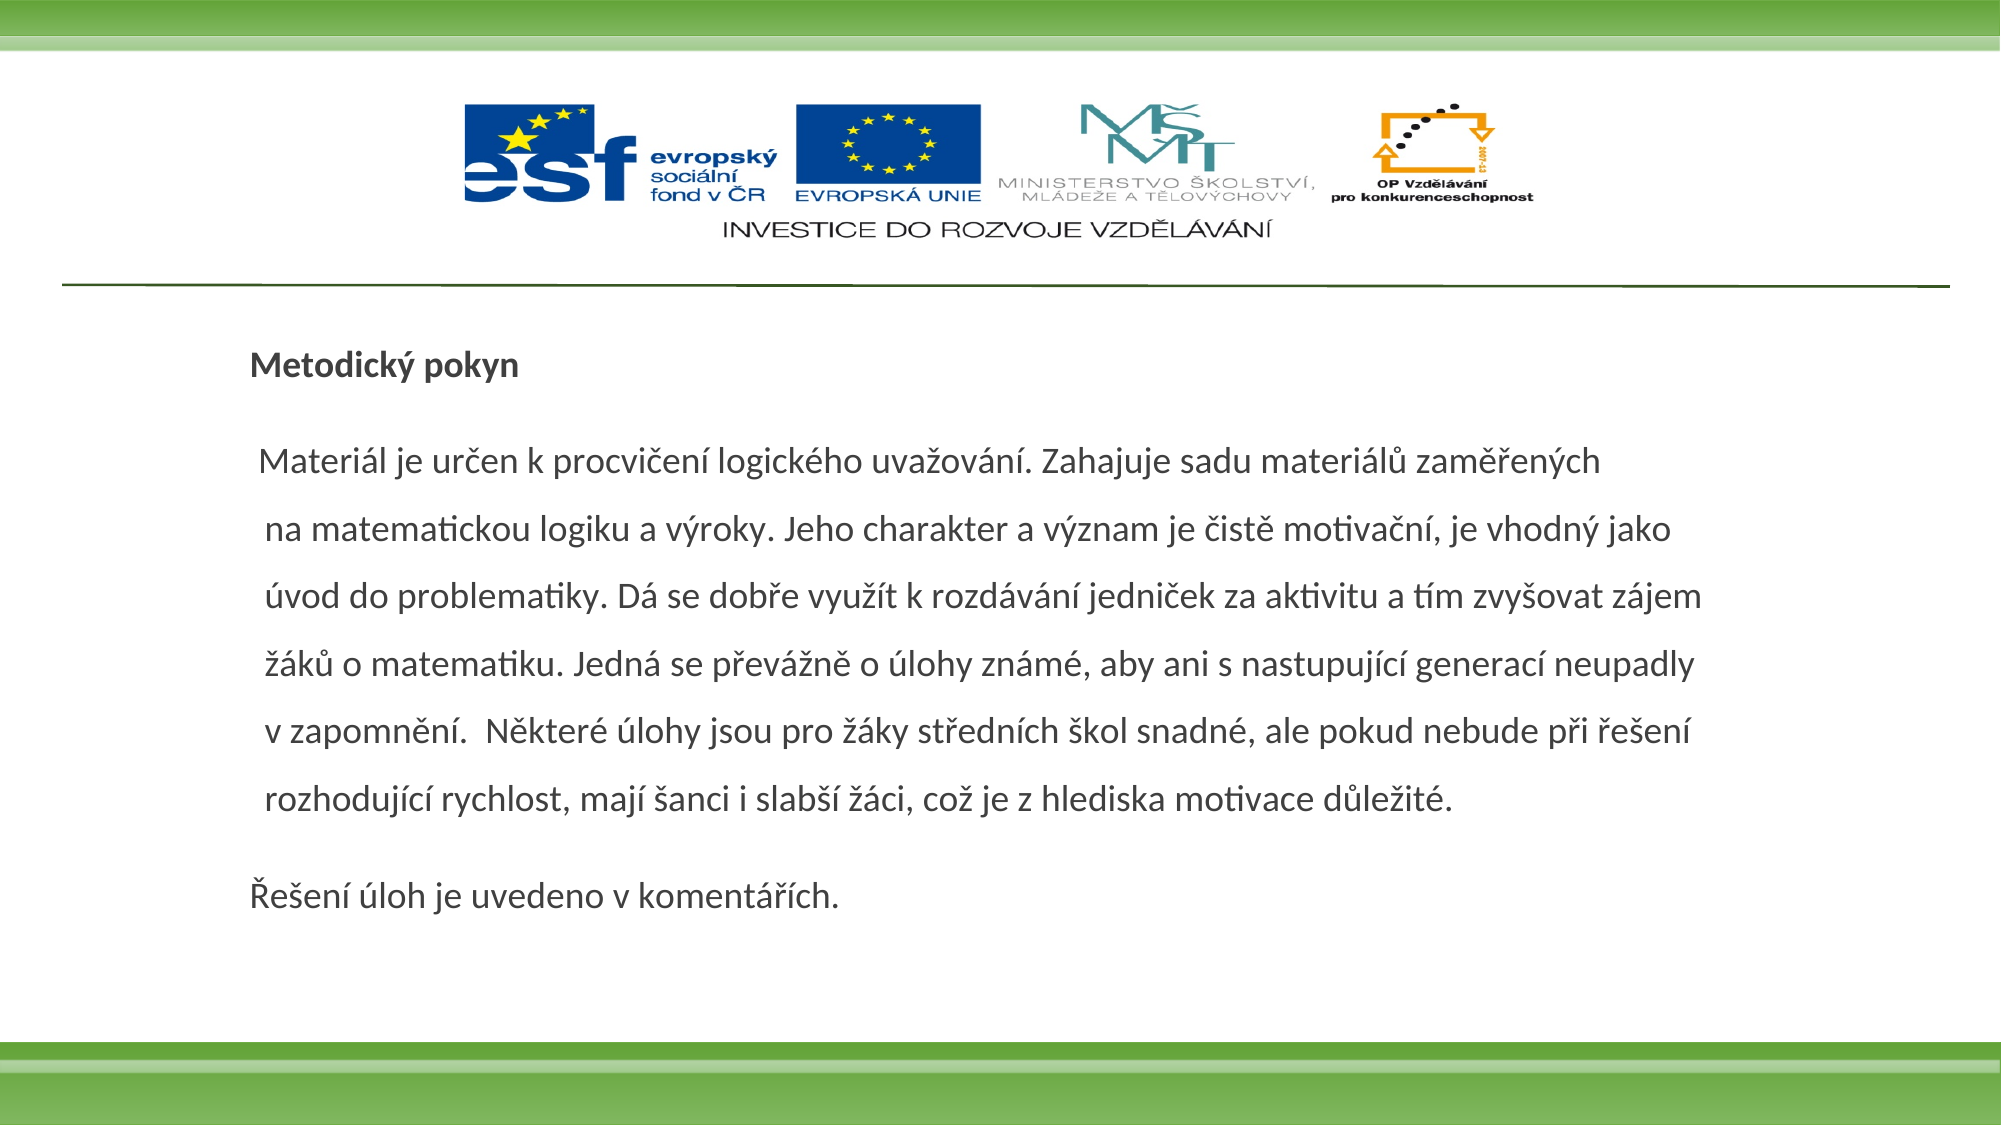

Metodický pokyn
 Materiál je určen k procvičení logického uvažování. Zahajuje sadu materiálů zaměřených
na matematickou logiku a výroky. Jeho charakter a význam je čistě motivační, je vhodný jako úvod do problematiky. Dá se dobře využít k rozdávání jedniček za aktivitu a tím zvyšovat zájem žáků o matematiku. Jedná se převážně o úlohy známé, aby ani s nastupující generací neupadly
v zapomnění. Některé úlohy jsou pro žáky středních škol snadné, ale pokud nebude při řešení rozhodující rychlost, mají šanci i slabší žáci, což je z hlediska motivace důležité.
Řešení úloh je uvedeno v komentářích.